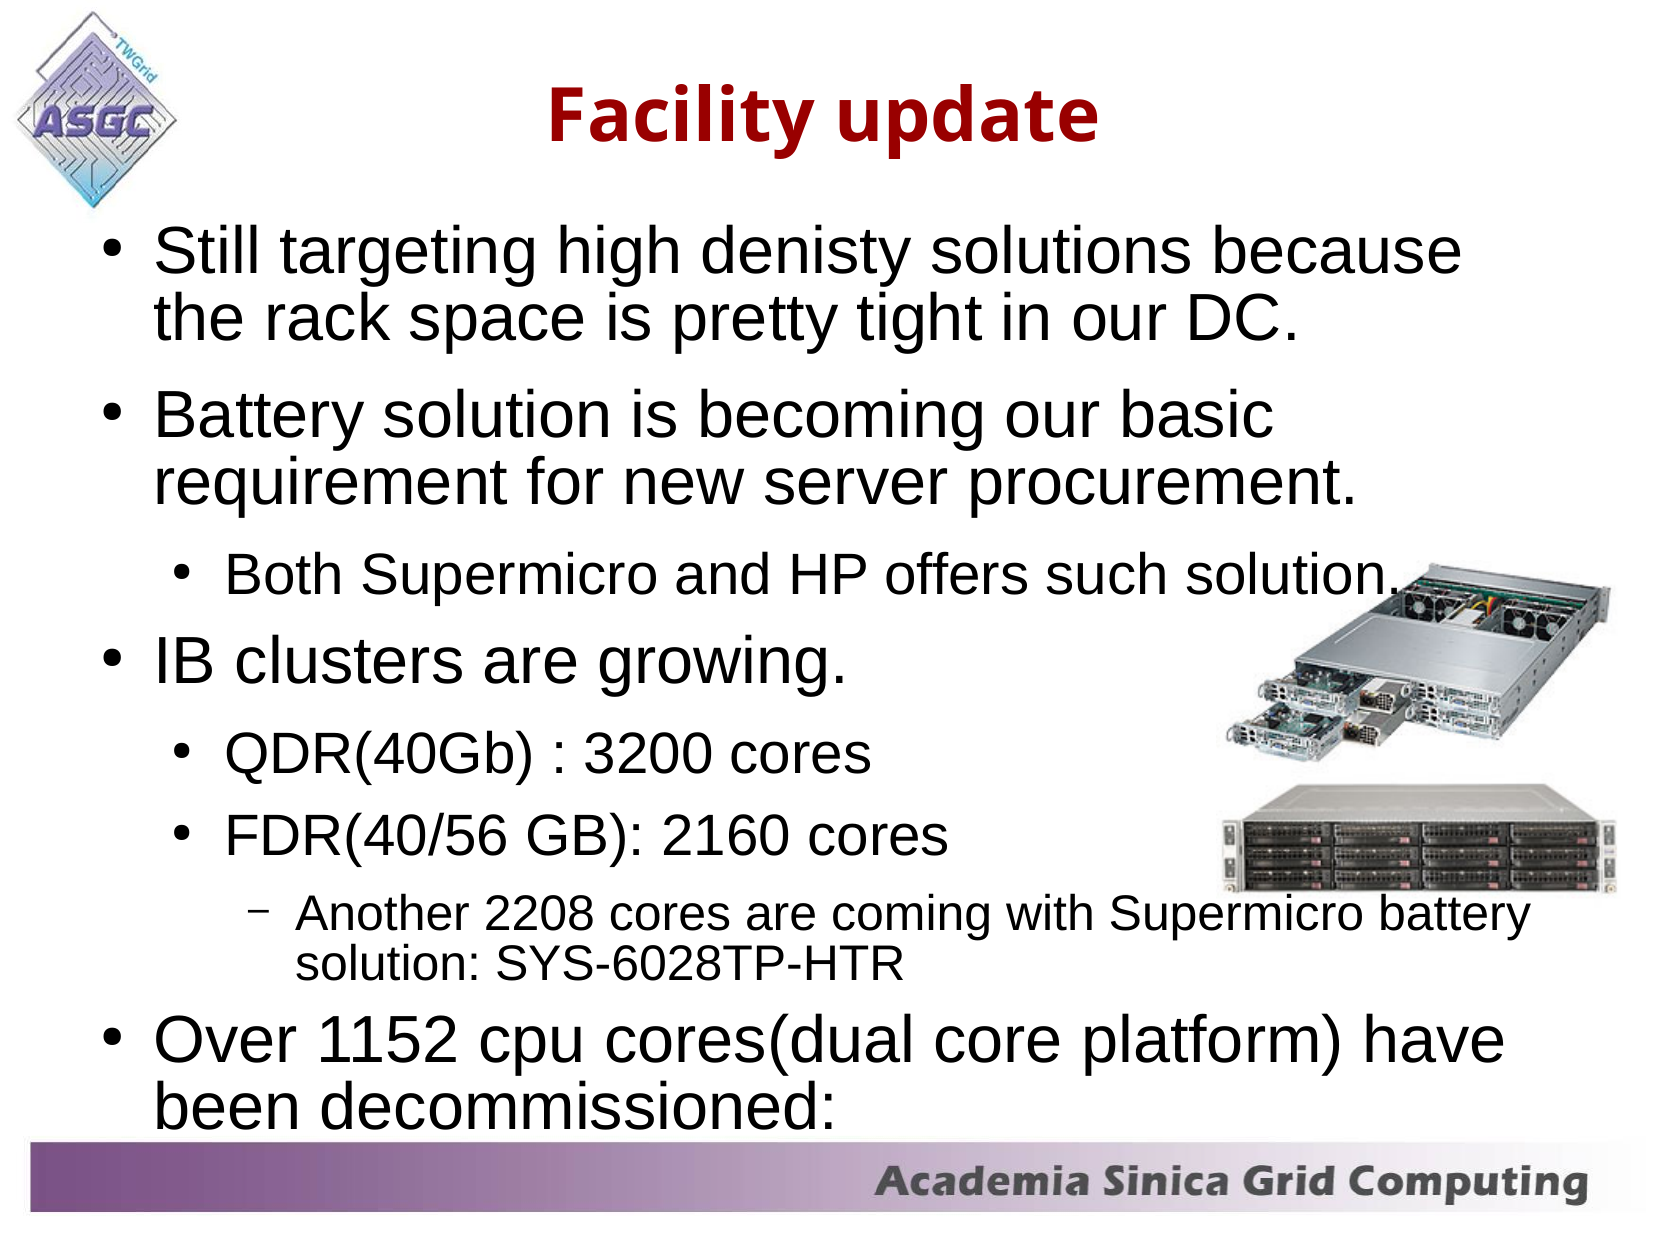

# Facility update
Still targeting high denisty solutions because the rack space is pretty tight in our DC.
Battery solution is becoming our basic requirement for new server procurement.
Both Supermicro and HP offers such solution.
IB clusters are growing.
QDR(40Gb) : 3200 cores
FDR(40/56 GB): 2160 cores
Another 2208 cores are coming with Supermicro battery solution: SYS-6028TP-HTR
Over 1152 cpu cores(dual core platform) have been decommissioned: